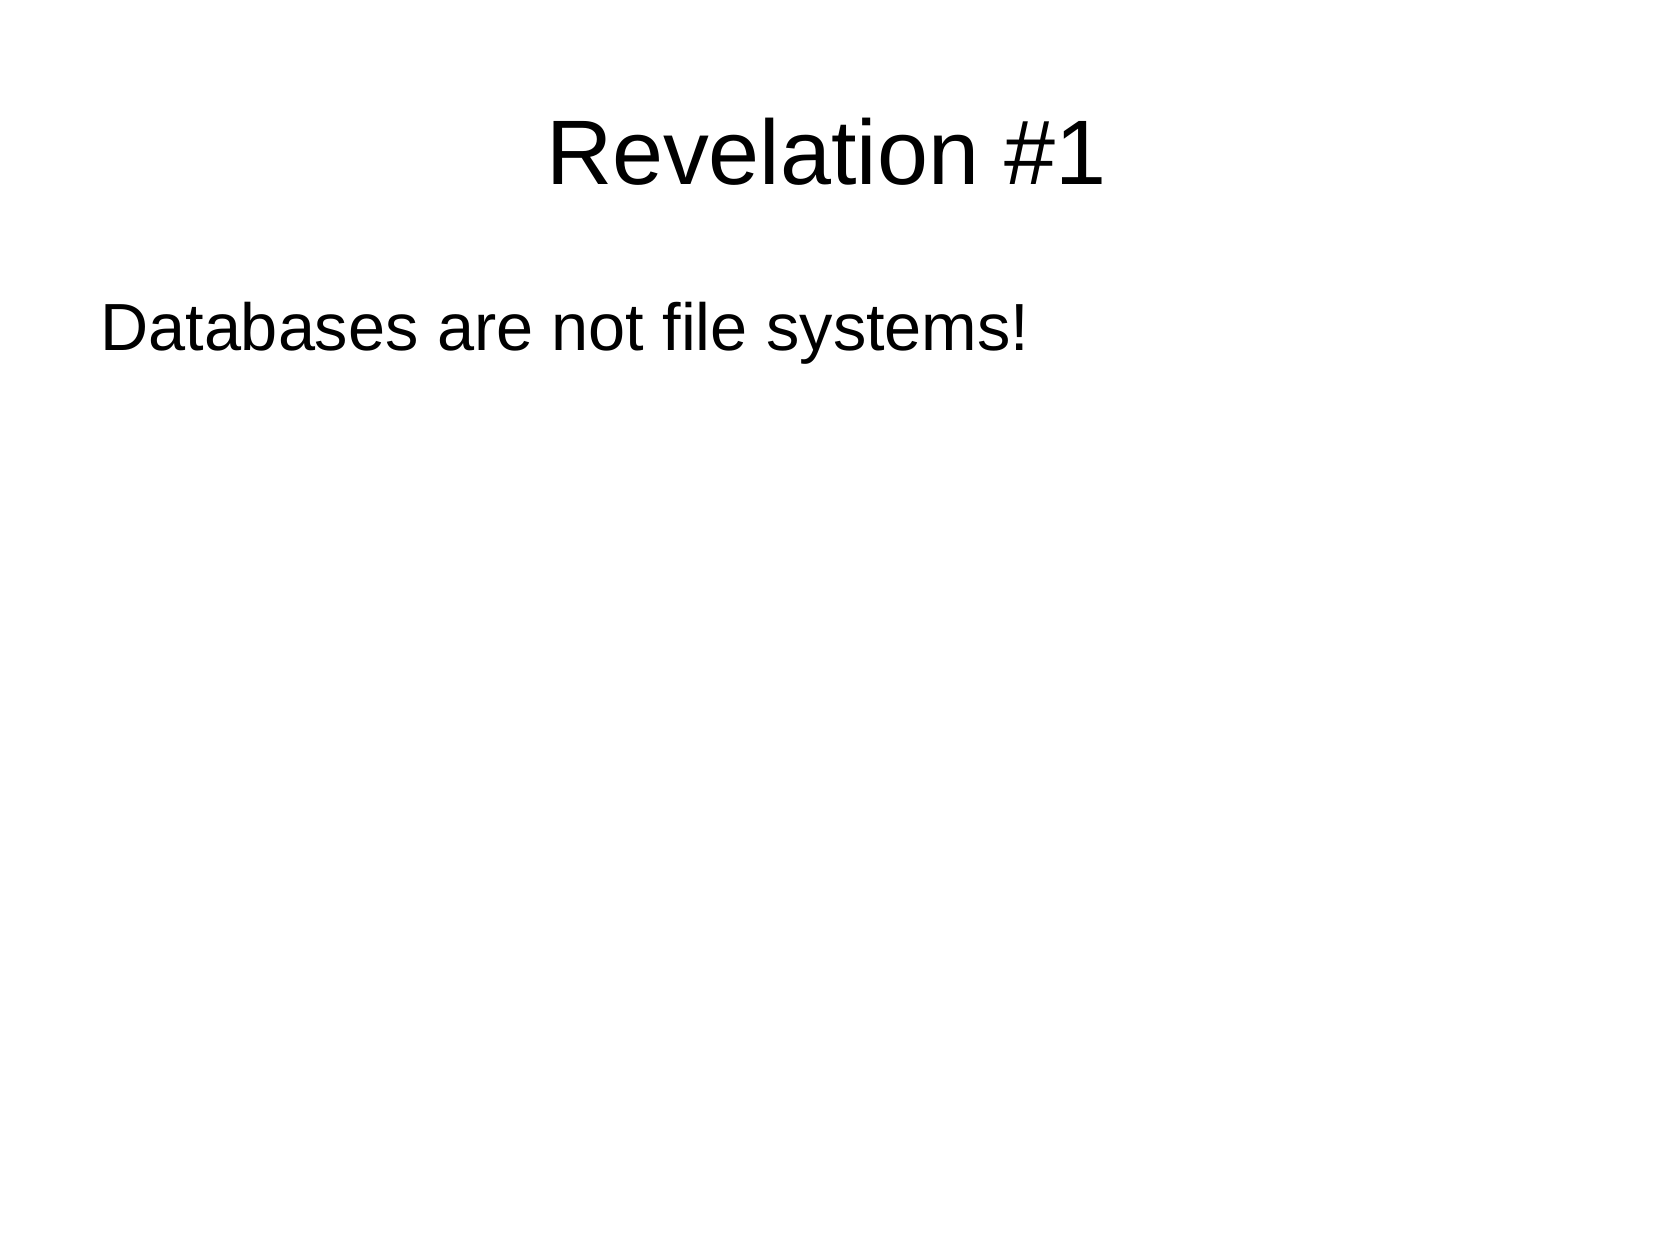

# Revelation #1
Databases are not file systems!